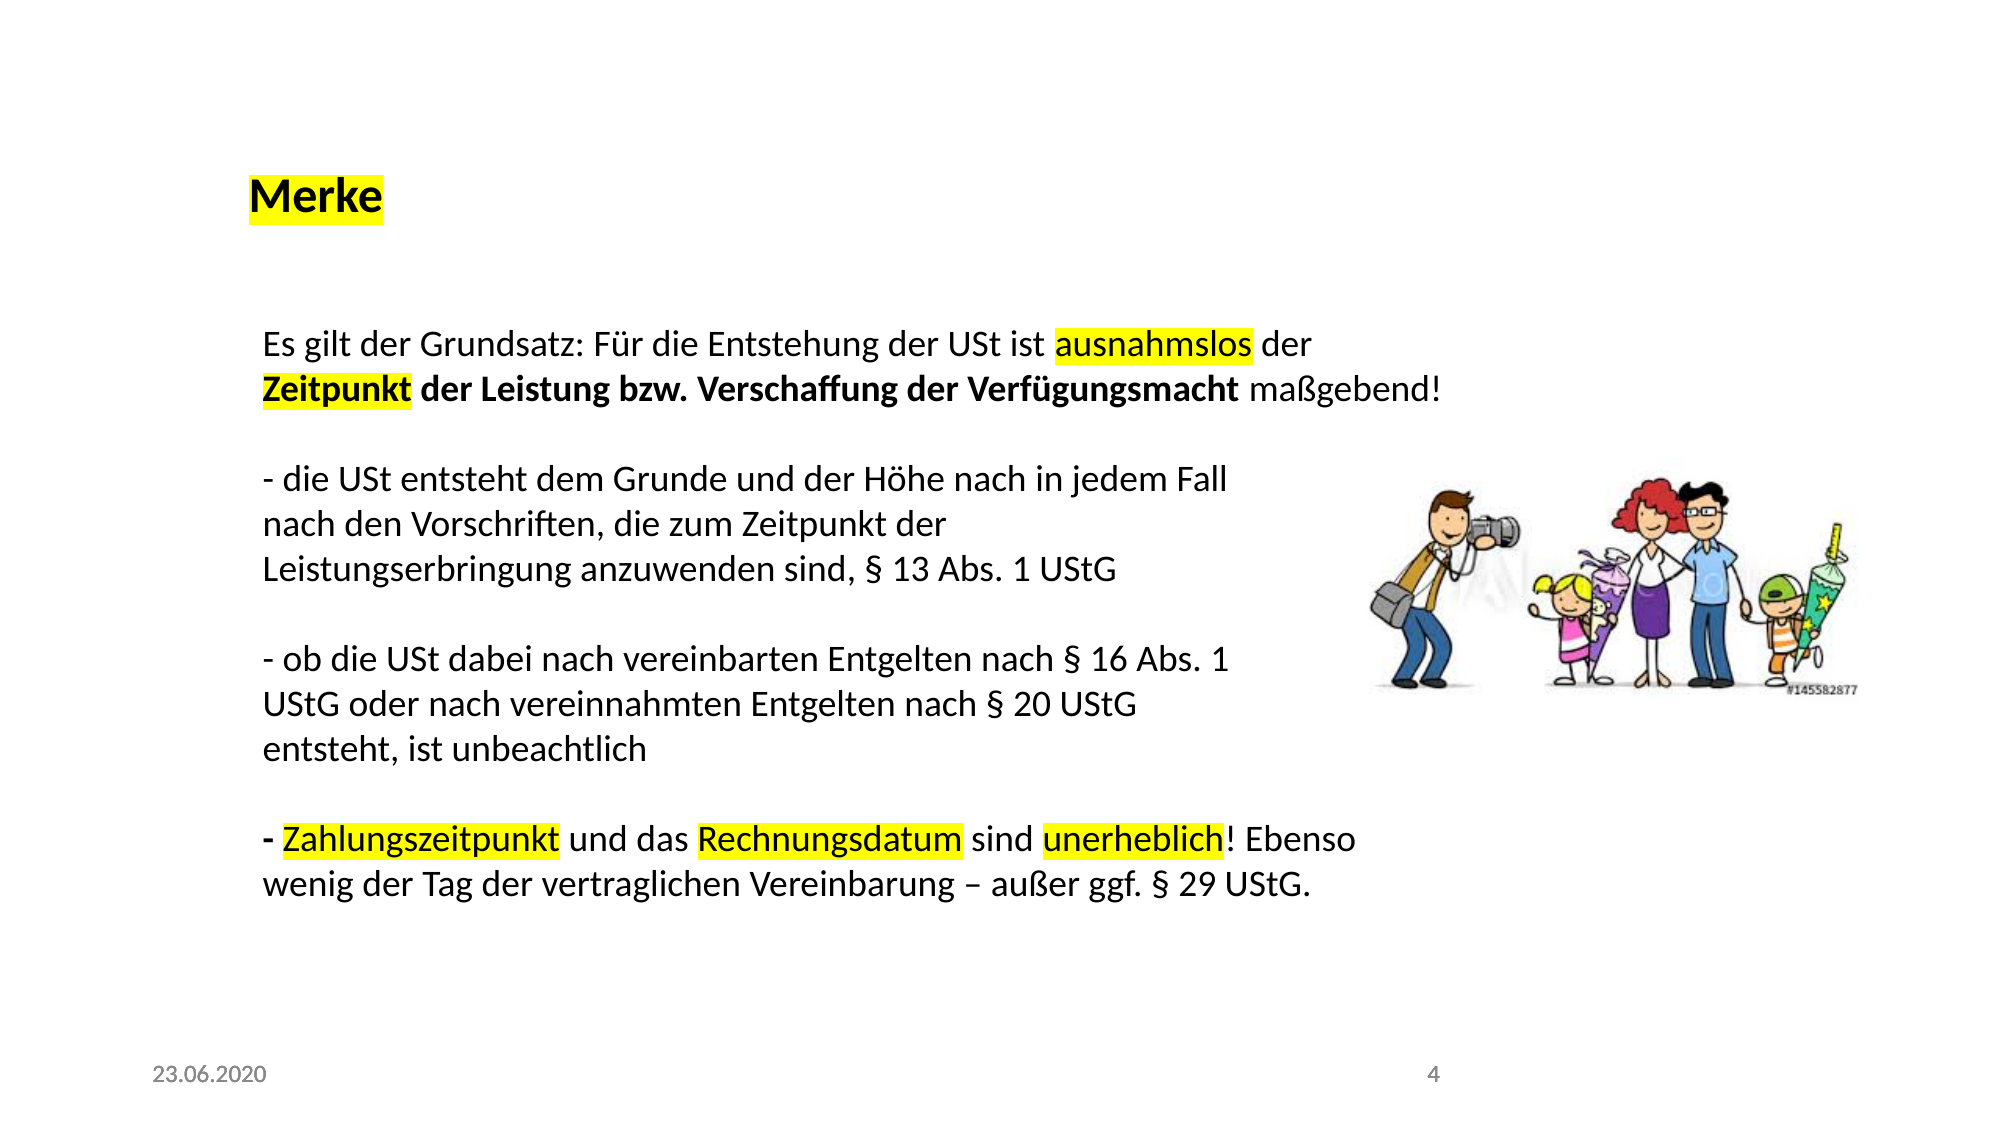

Merke
Es gilt der Grundsatz: Für die Entstehung der USt ist ausnahmslos der
Zeitpunkt der Leistung bzw. Verschaffung der Verfügungsmacht maßgebend!
- die USt entsteht dem Grunde und der Höhe nach in jedem Fall
nach den Vorschriften, die zum Zeitpunkt der
Leistungserbringung anzuwenden sind, § 13 Abs. 1 UStG
- ob die USt dabei nach vereinbarten Entgelten nach § 16 Abs. 1
UStG oder nach vereinnahmten Entgelten nach § 20 UStG
entsteht, ist unbeachtlich
- Zahlungszeitpunkt und das Rechnungsdatum sind unerheblich! Ebenso
wenig der Tag der vertraglichen Vereinbarung – außer ggf. § 29 UStG.
23.06.2020
23.06.2020
23.06.2020